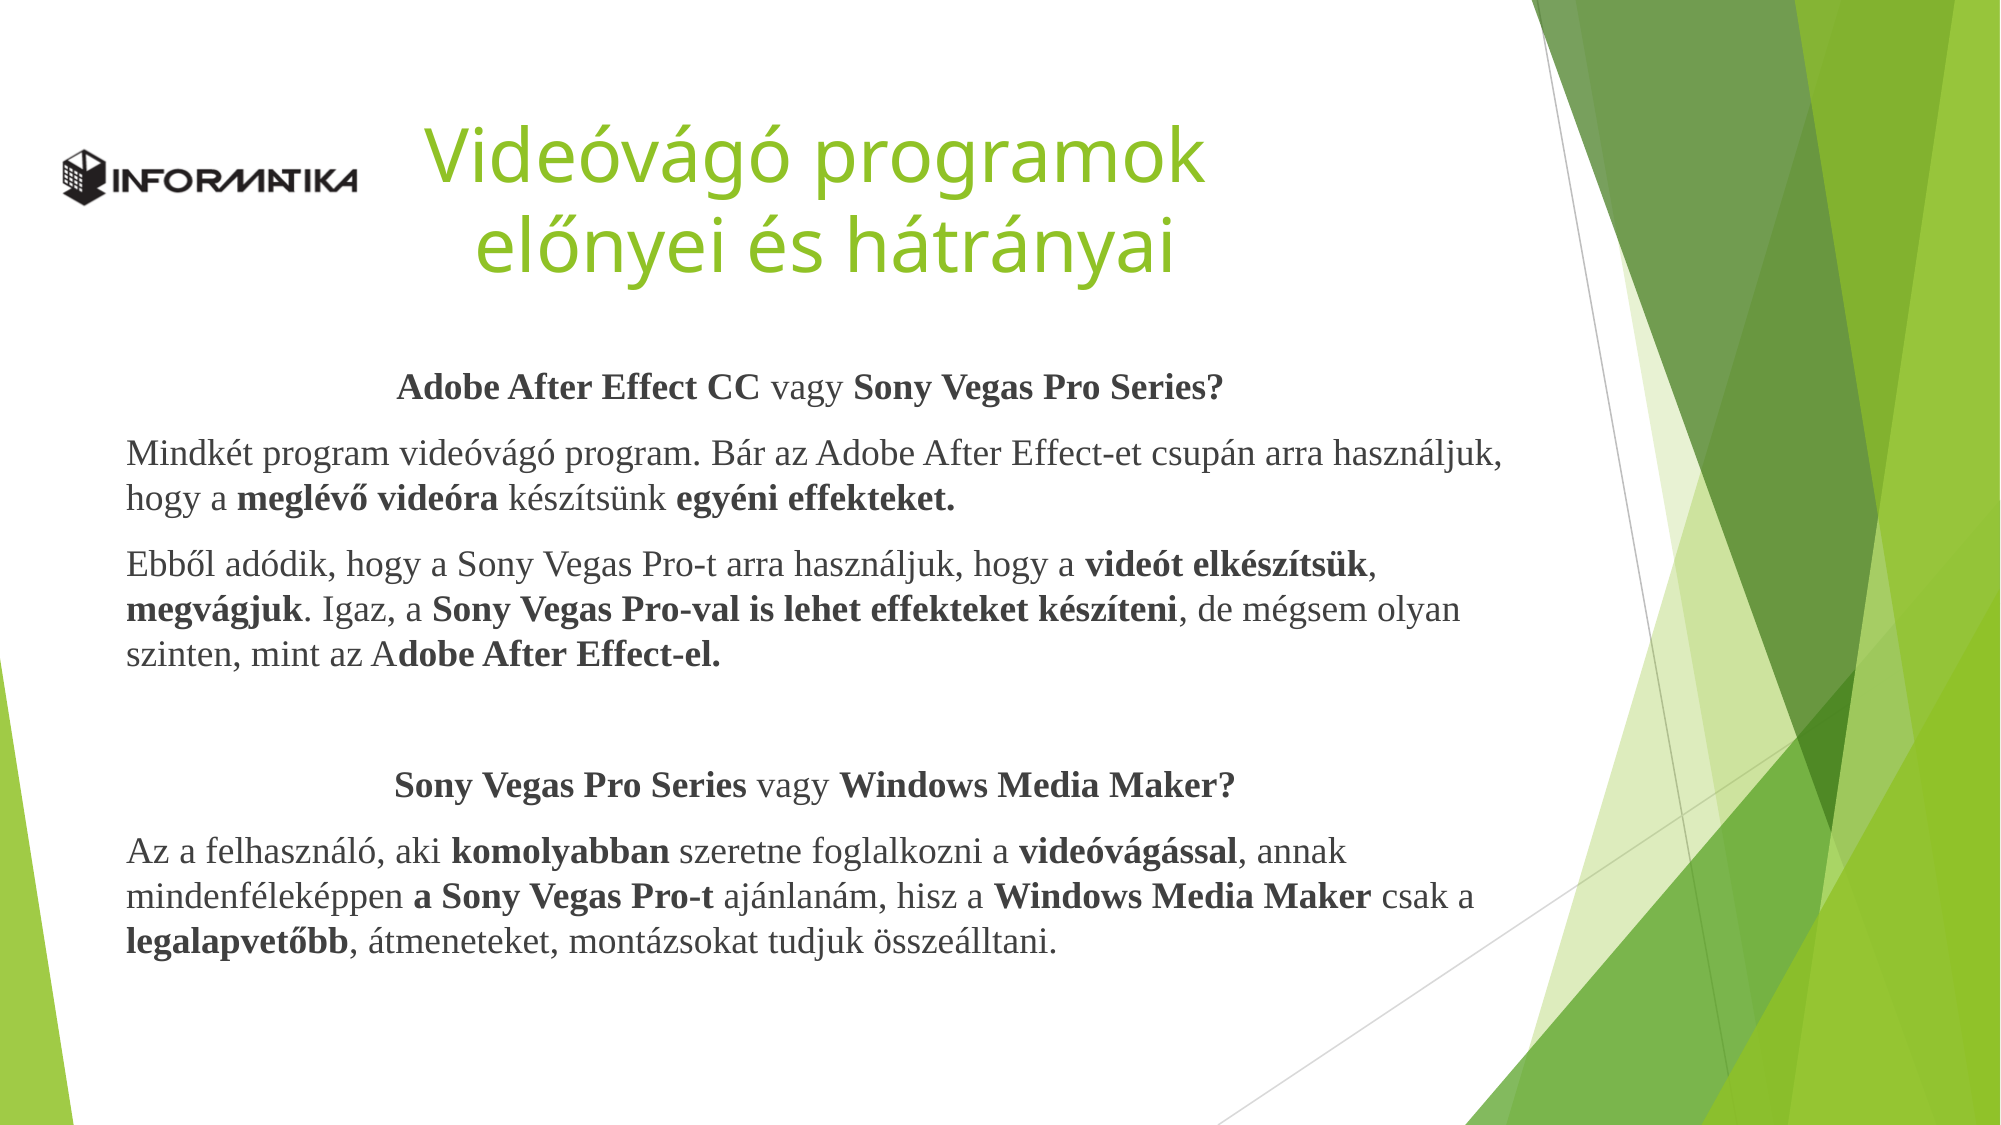

# Videóvágó programok előnyei és hátrányai
Adobe After Effect CC vagy Sony Vegas Pro Series?
Mindkét program videóvágó program. Bár az Adobe After Effect-et csupán arra használjuk, hogy a meglévő videóra készítsünk egyéni effekteket.
Ebből adódik, hogy a Sony Vegas Pro-t arra használjuk, hogy a videót elkészítsük, megvágjuk. Igaz, a Sony Vegas Pro-val is lehet effekteket készíteni, de mégsem olyan szinten, mint az Adobe After Effect-el.
Sony Vegas Pro Series vagy Windows Media Maker?
Az a felhasználó, aki komolyabban szeretne foglalkozni a videóvágással, annak mindenféleképpen a Sony Vegas Pro-t ajánlanám, hisz a Windows Media Maker csak a legalapvetőbb, átmeneteket, montázsokat tudjuk összeálltani.